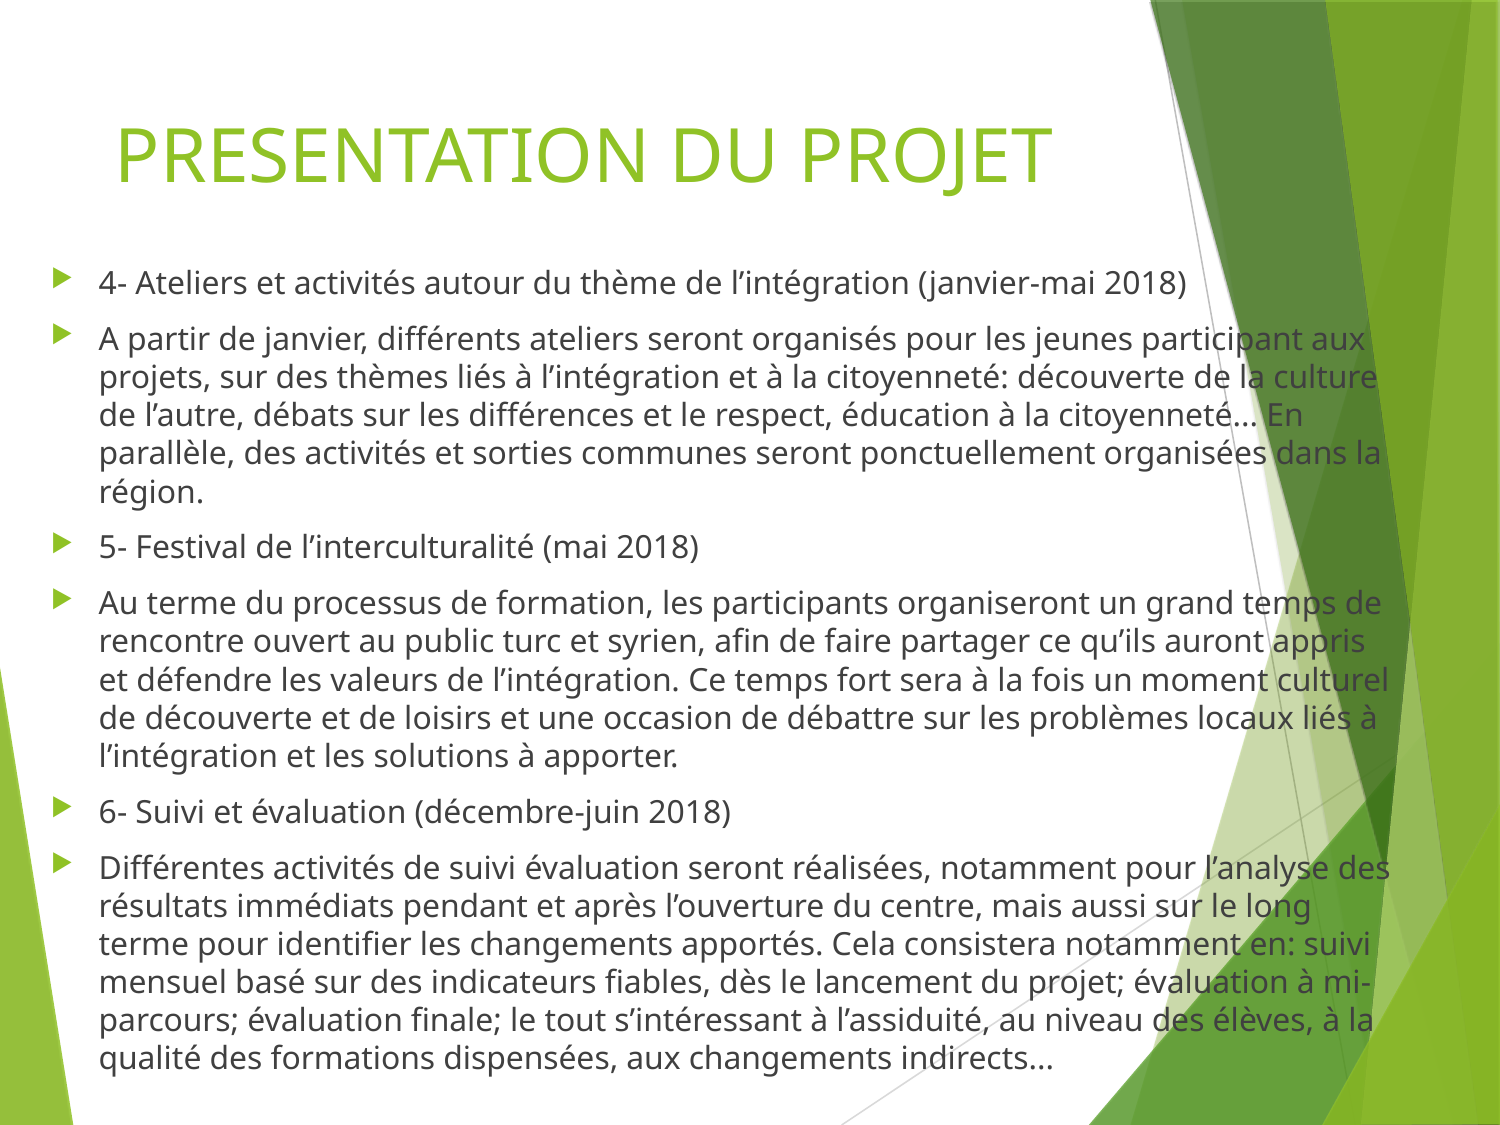

# PRESENTATION DU PROJET
4- Ateliers et activités autour du thème de l’intégration (janvier-mai 2018)
A partir de janvier, différents ateliers seront organisés pour les jeunes participant aux projets, sur des thèmes liés à l’intégration et à la citoyenneté: découverte de la culture de l’autre, débats sur les différences et le respect, éducation à la citoyenneté... En parallèle, des activités et sorties communes seront ponctuellement organisées dans la région.
5- Festival de l’interculturalité (mai 2018)
Au terme du processus de formation, les participants organiseront un grand temps de rencontre ouvert au public turc et syrien, afin de faire partager ce qu’ils auront appris et défendre les valeurs de l’intégration. Ce temps fort sera à la fois un moment culturel de découverte et de loisirs et une occasion de débattre sur les problèmes locaux liés à l’intégration et les solutions à apporter.
6- Suivi et évaluation (décembre-juin 2018)
Différentes activités de suivi évaluation seront réalisées, notamment pour l’analyse des résultats immédiats pendant et après l’ouverture du centre, mais aussi sur le long terme pour identifier les changements apportés. Cela consistera notamment en: suivi mensuel basé sur des indicateurs fiables, dès le lancement du projet; évaluation à mi-parcours; évaluation finale; le tout s’intéressant à l’assiduité, au niveau des élèves, à la qualité des formations dispensées, aux changements indirects...